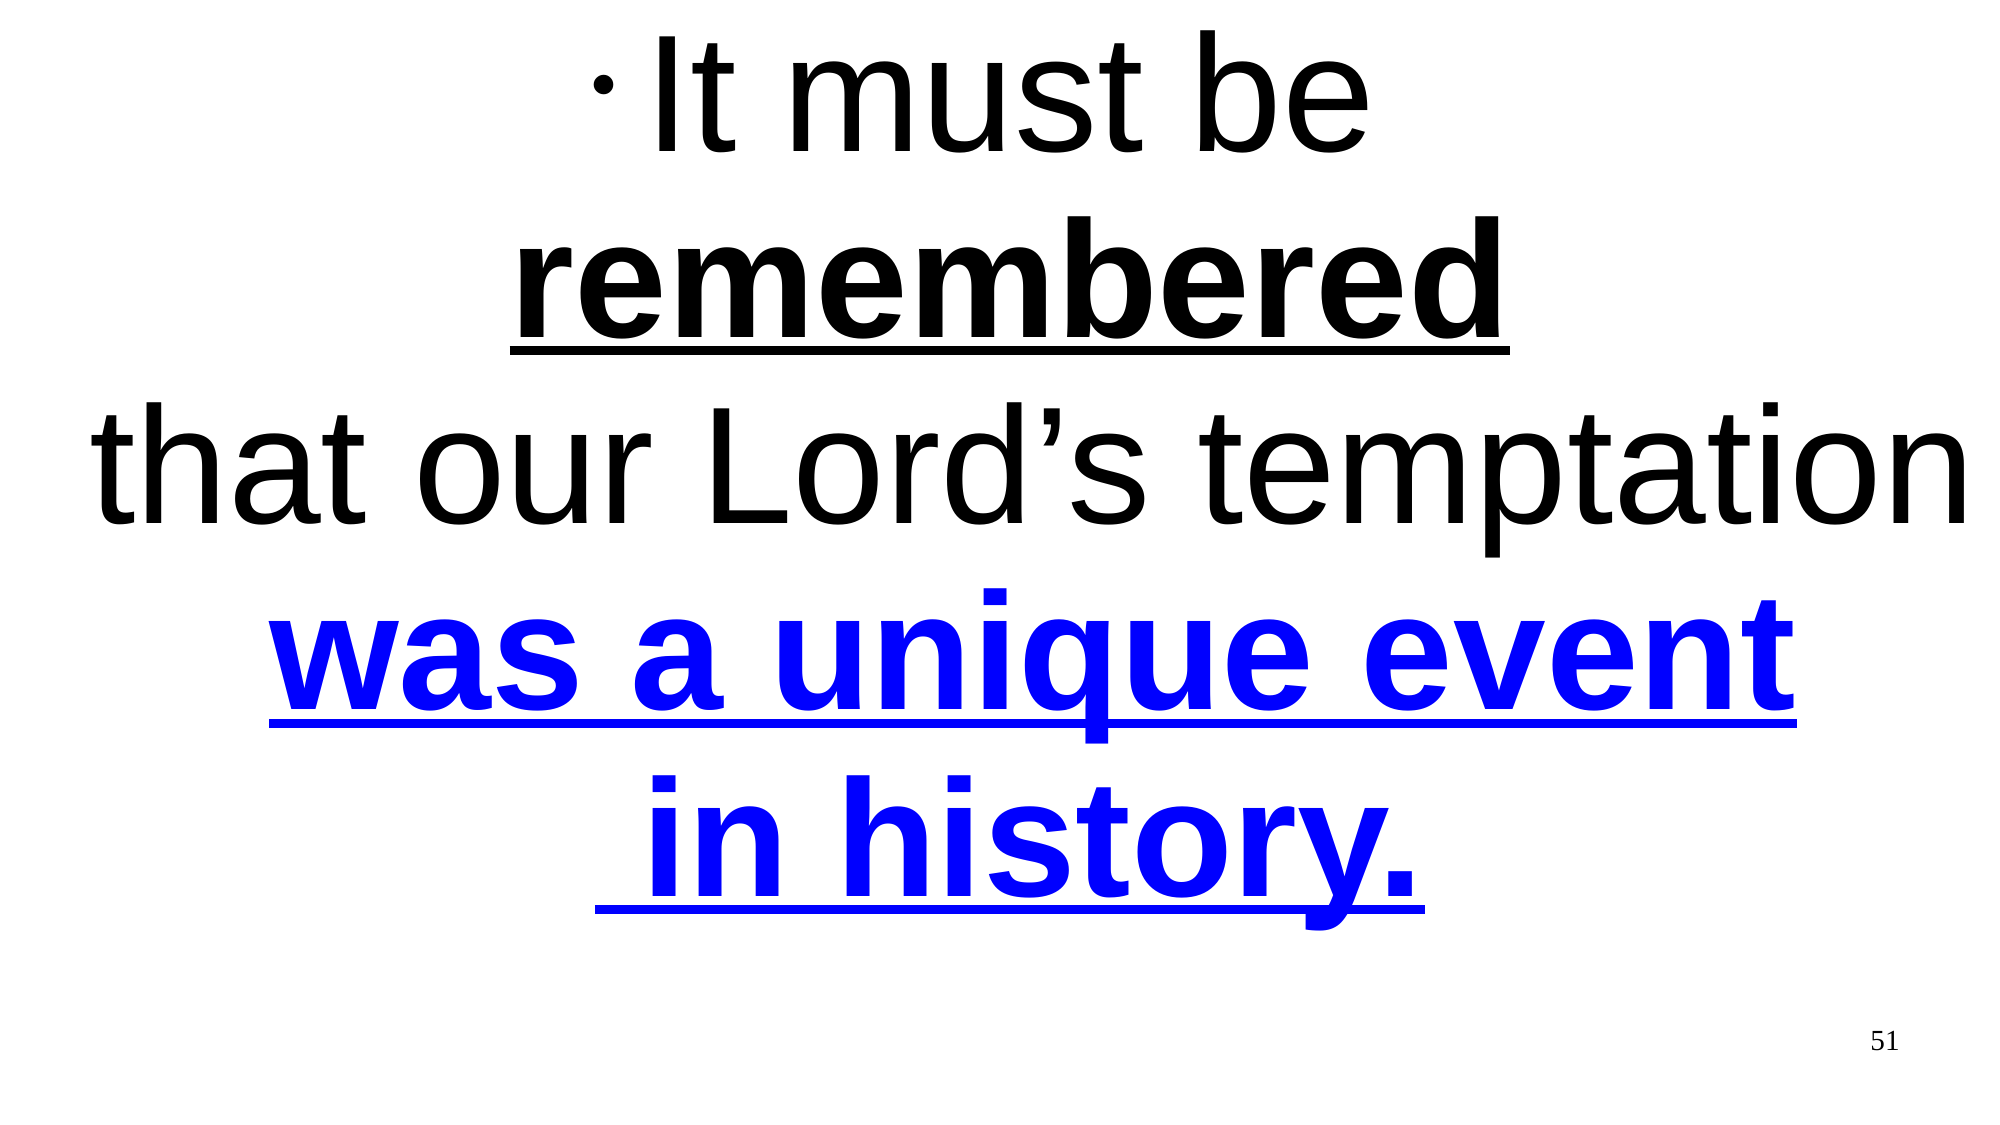

# It must be remembered that our Lord’s temptation was a unique event in history.
51